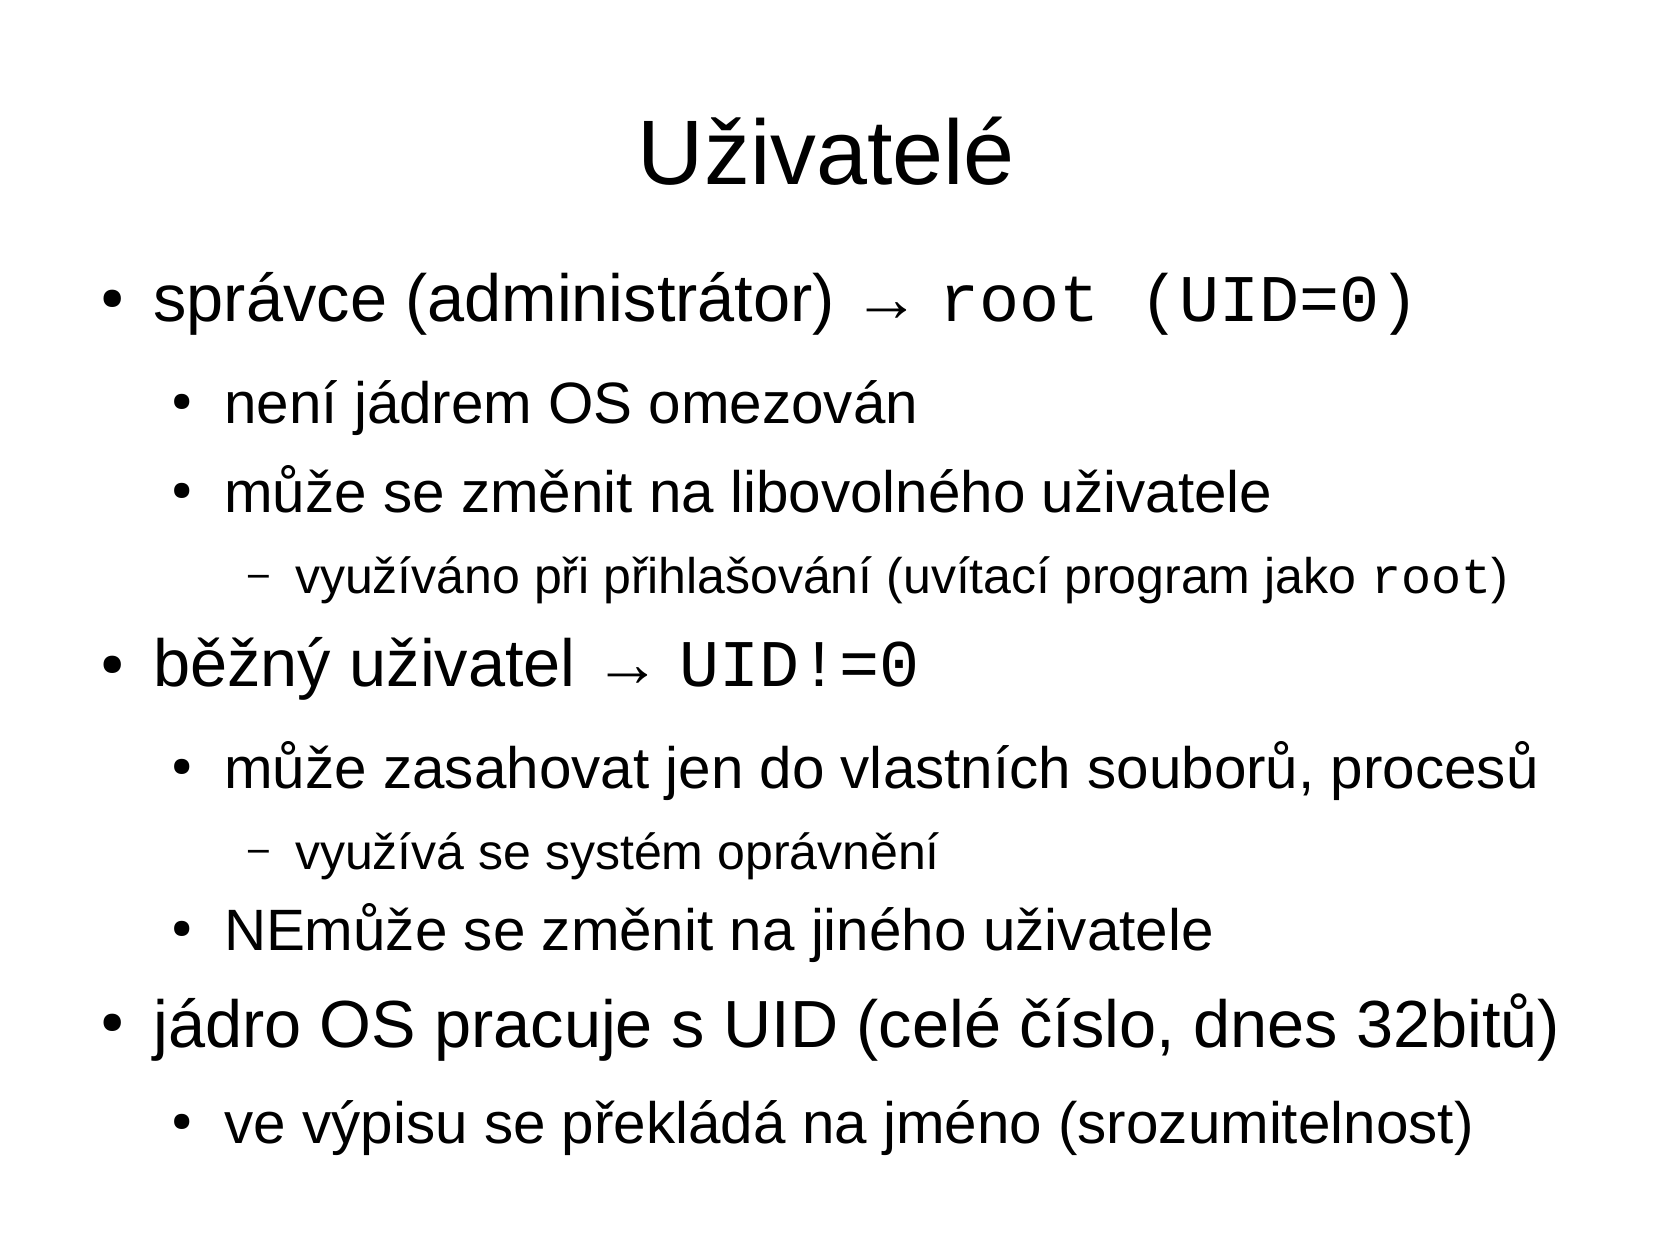

# Uživatelé
správce (administrátor) → root (UID=0)
není jádrem OS omezován
může se změnit na libovolného uživatele
využíváno při přihlašování (uvítací program jako root)
běžný uživatel → UID!=0
může zasahovat jen do vlastních souborů, procesů
využívá se systém oprávnění
NEmůže se změnit na jiného uživatele
jádro OS pracuje s UID (celé číslo, dnes 32bitů)
ve výpisu se překládá na jméno (srozumitelnost)